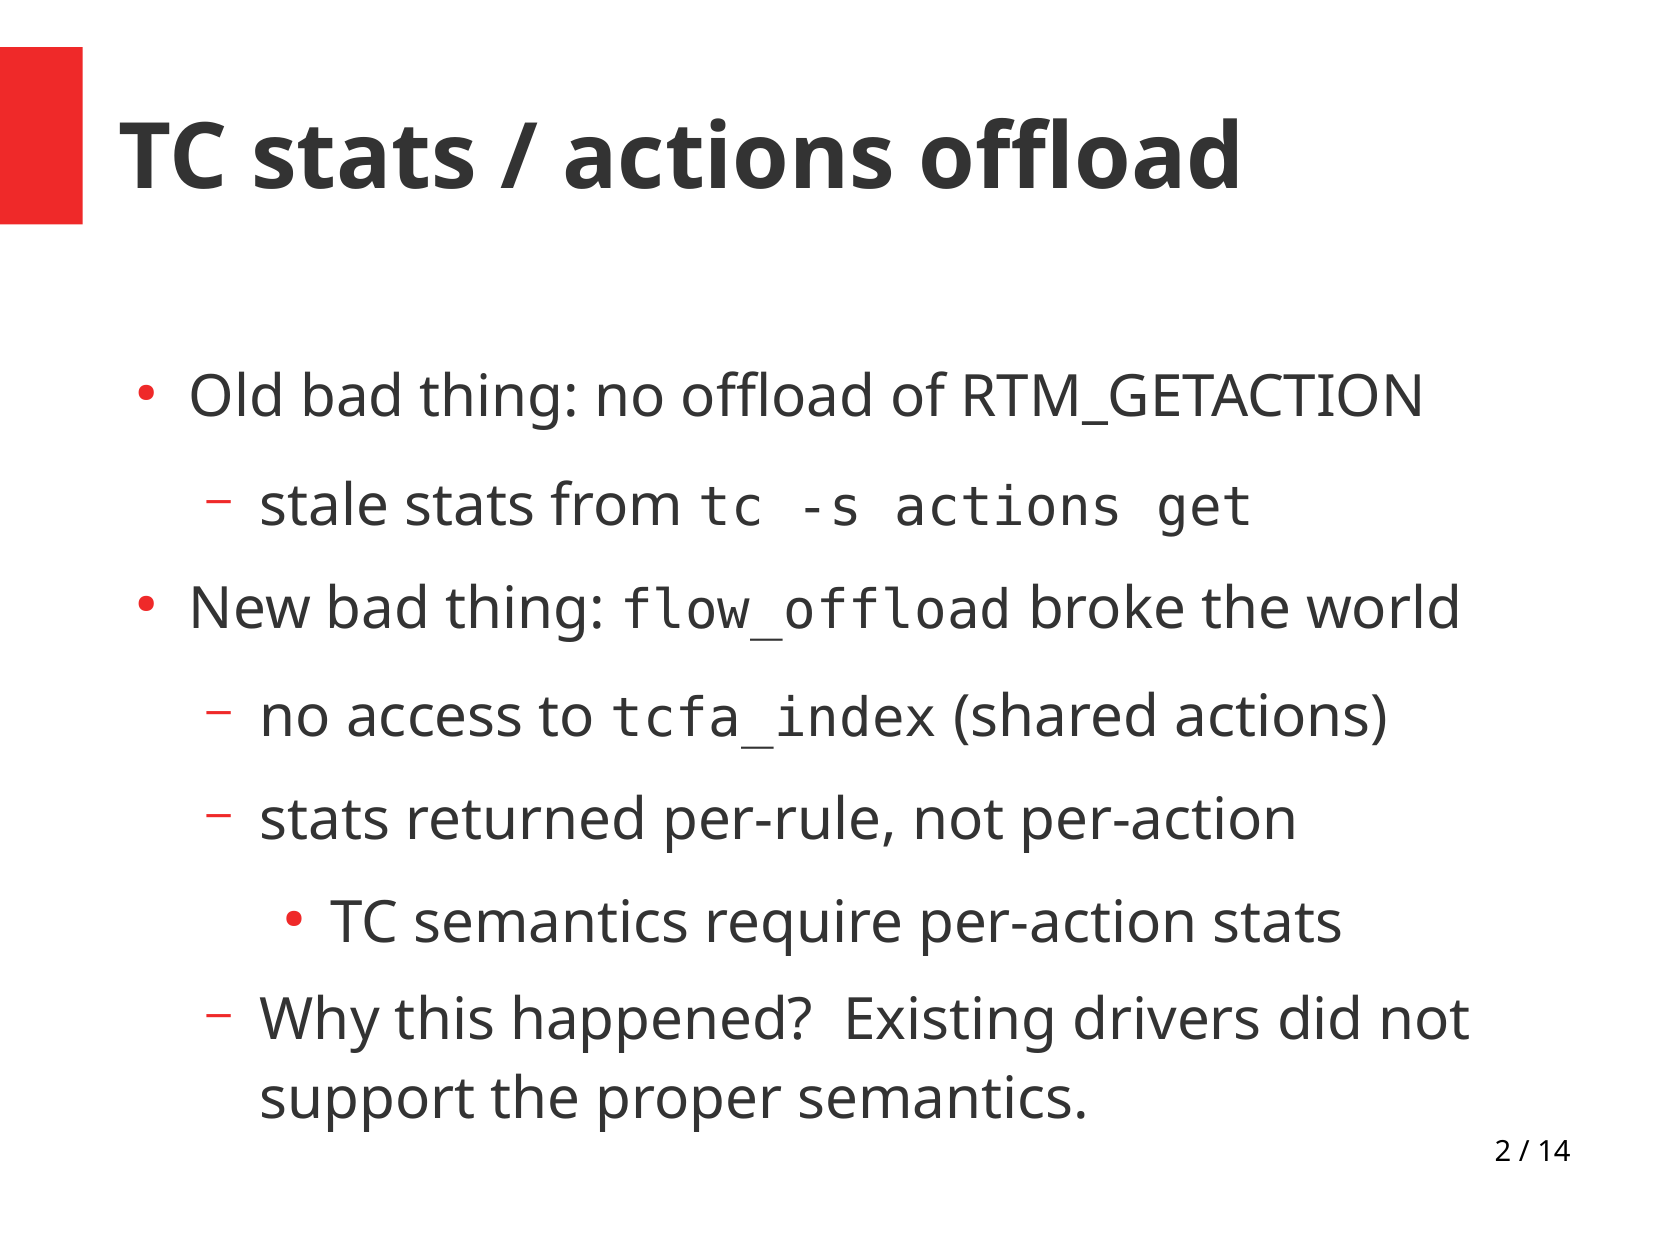

# TC stats / actions offload
Old bad thing: no offload of RTM_GETACTION
stale stats from tc -s actions get
New bad thing: flow_offload broke the world
no access to tcfa_index (shared actions)
stats returned per-rule, not per-action
TC semantics require per-action stats
Why this happened? Existing drivers did not support the proper semantics.
2